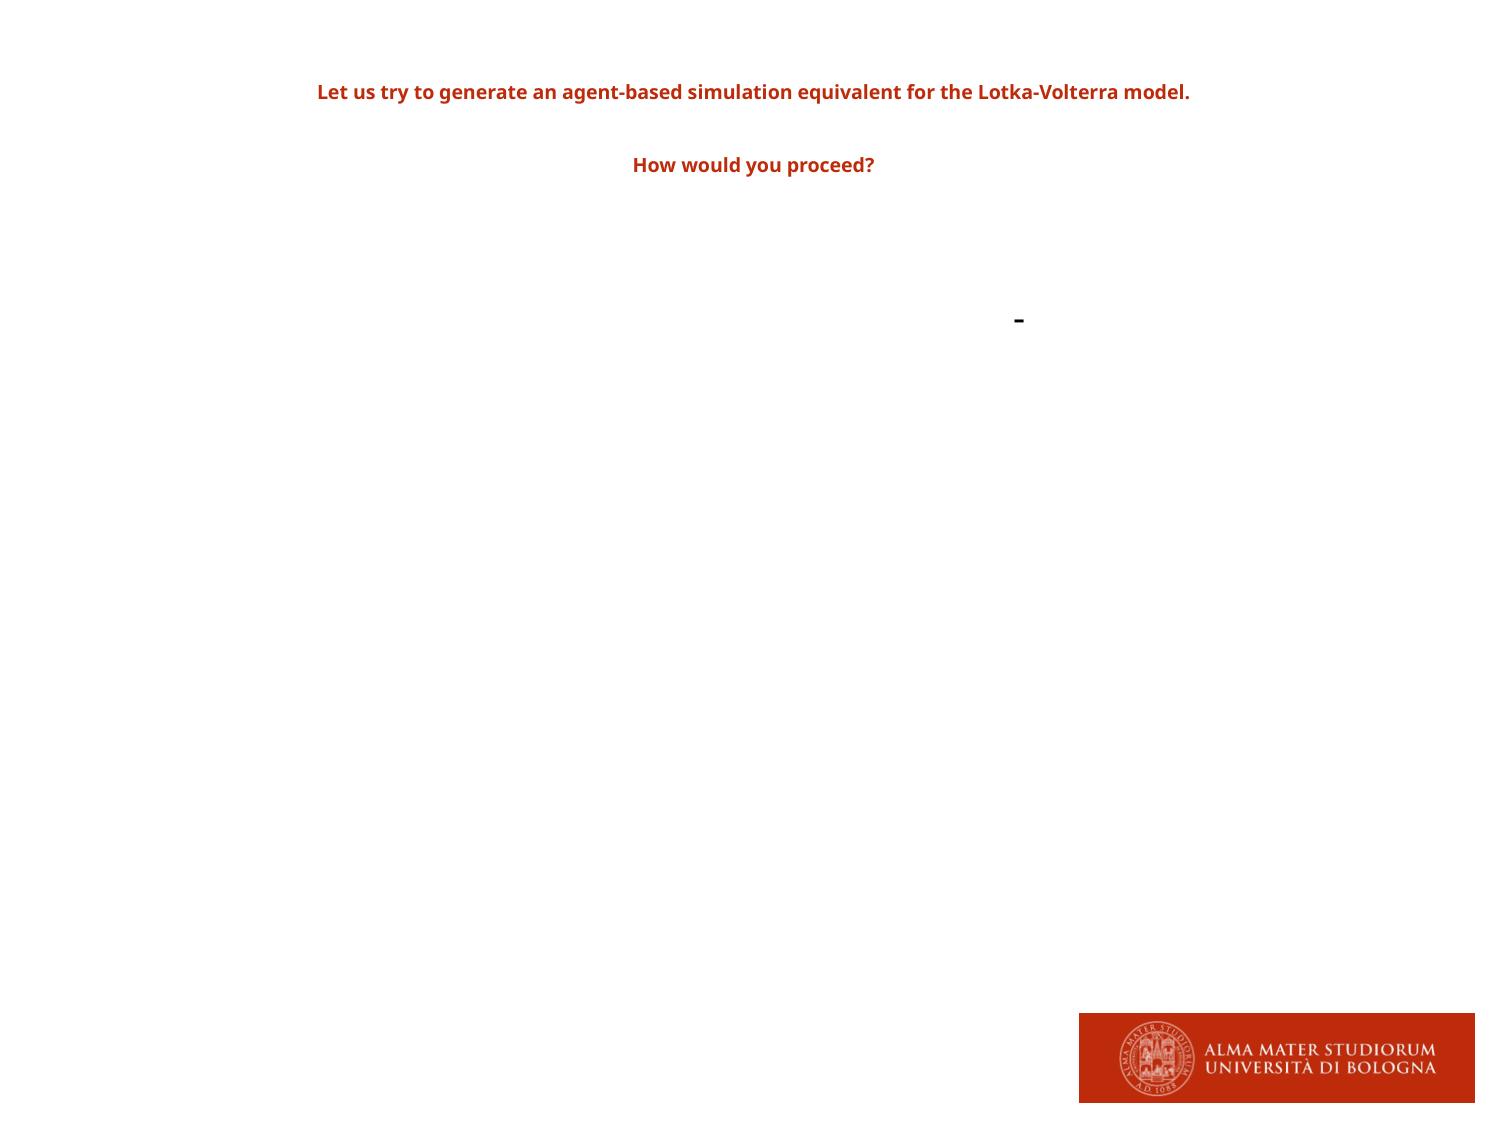

# Let us try to generate an agent-based simulation equivalent for the Lotka-Volterra model.
How would you proceed?